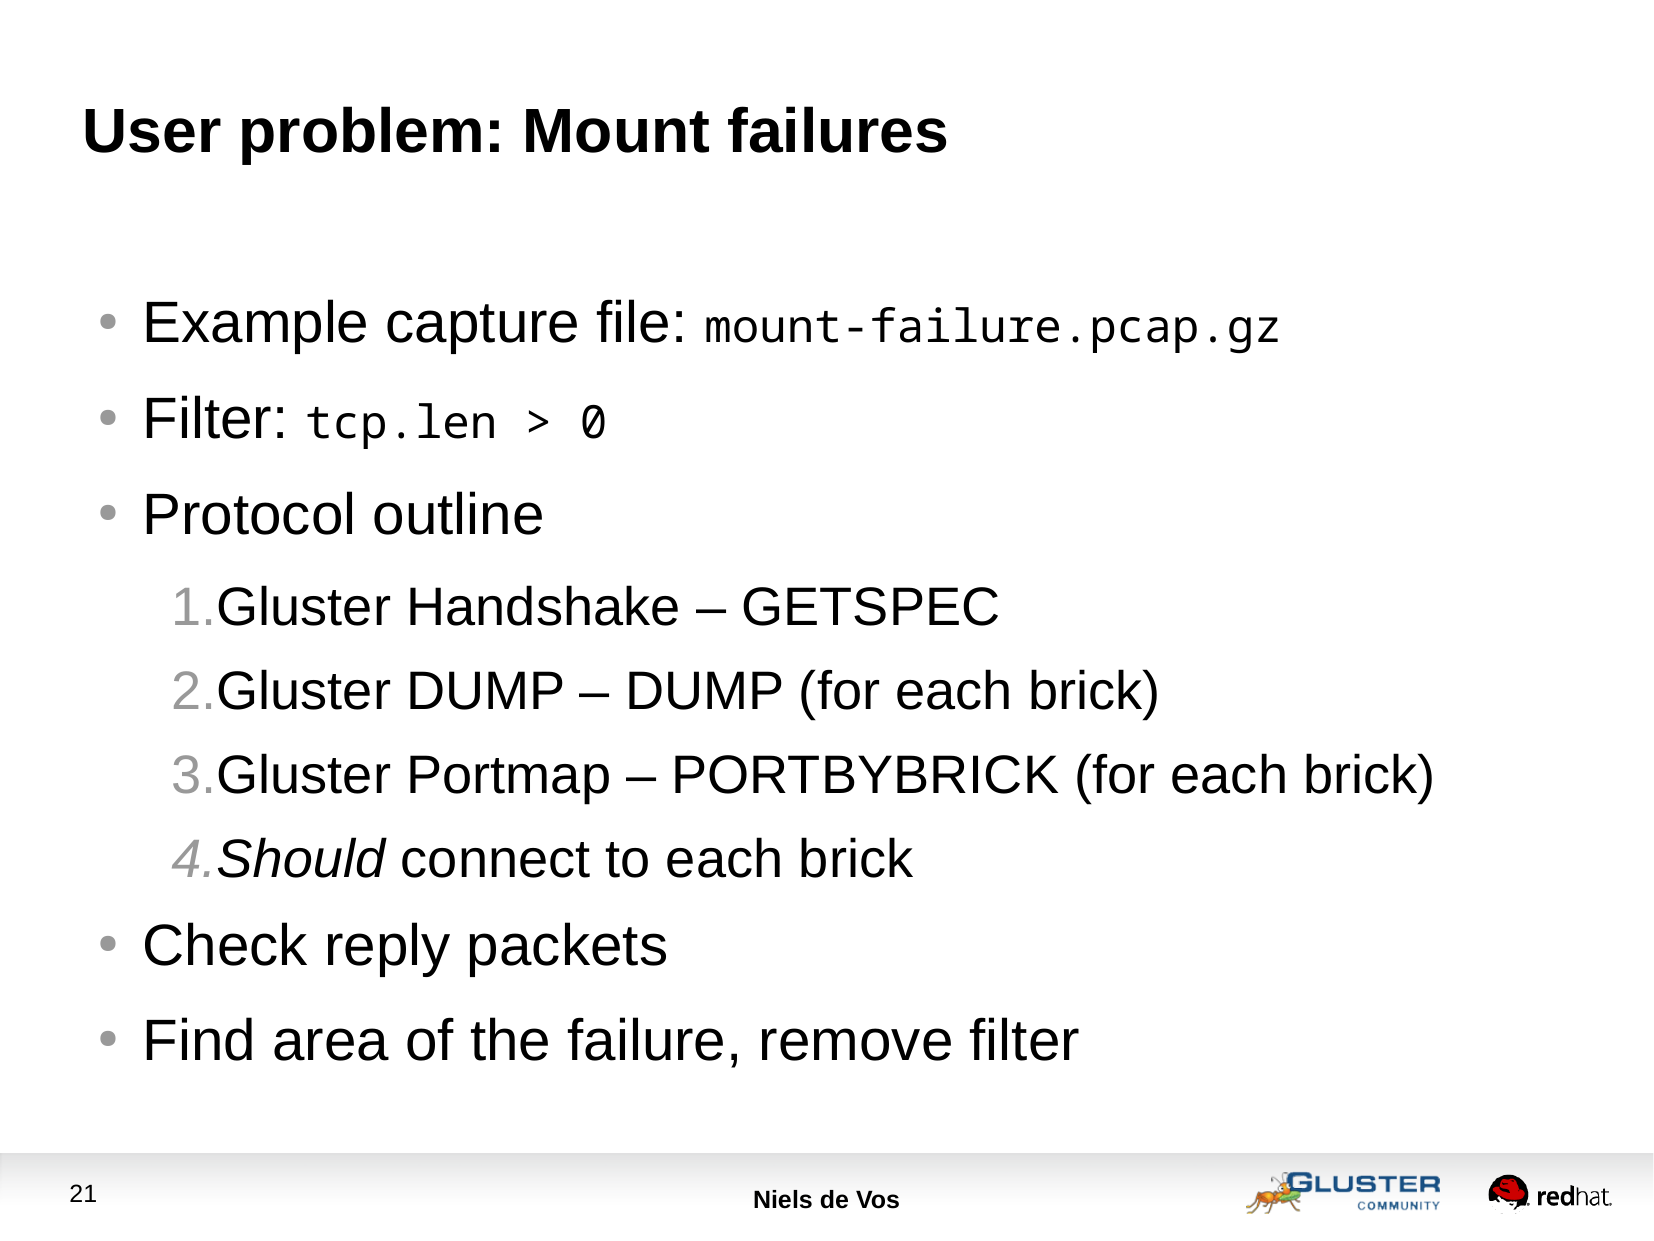

# User problem: Mount failures
Example capture file: mount-failure.pcap.gz
Filter: tcp.len > 0
Protocol outline
Gluster Handshake – GETSPEC
Gluster DUMP – DUMP (for each brick)
Gluster Portmap – PORTBYBRICK (for each brick)
Should connect to each brick
Check reply packets
Find area of the failure, remove filter